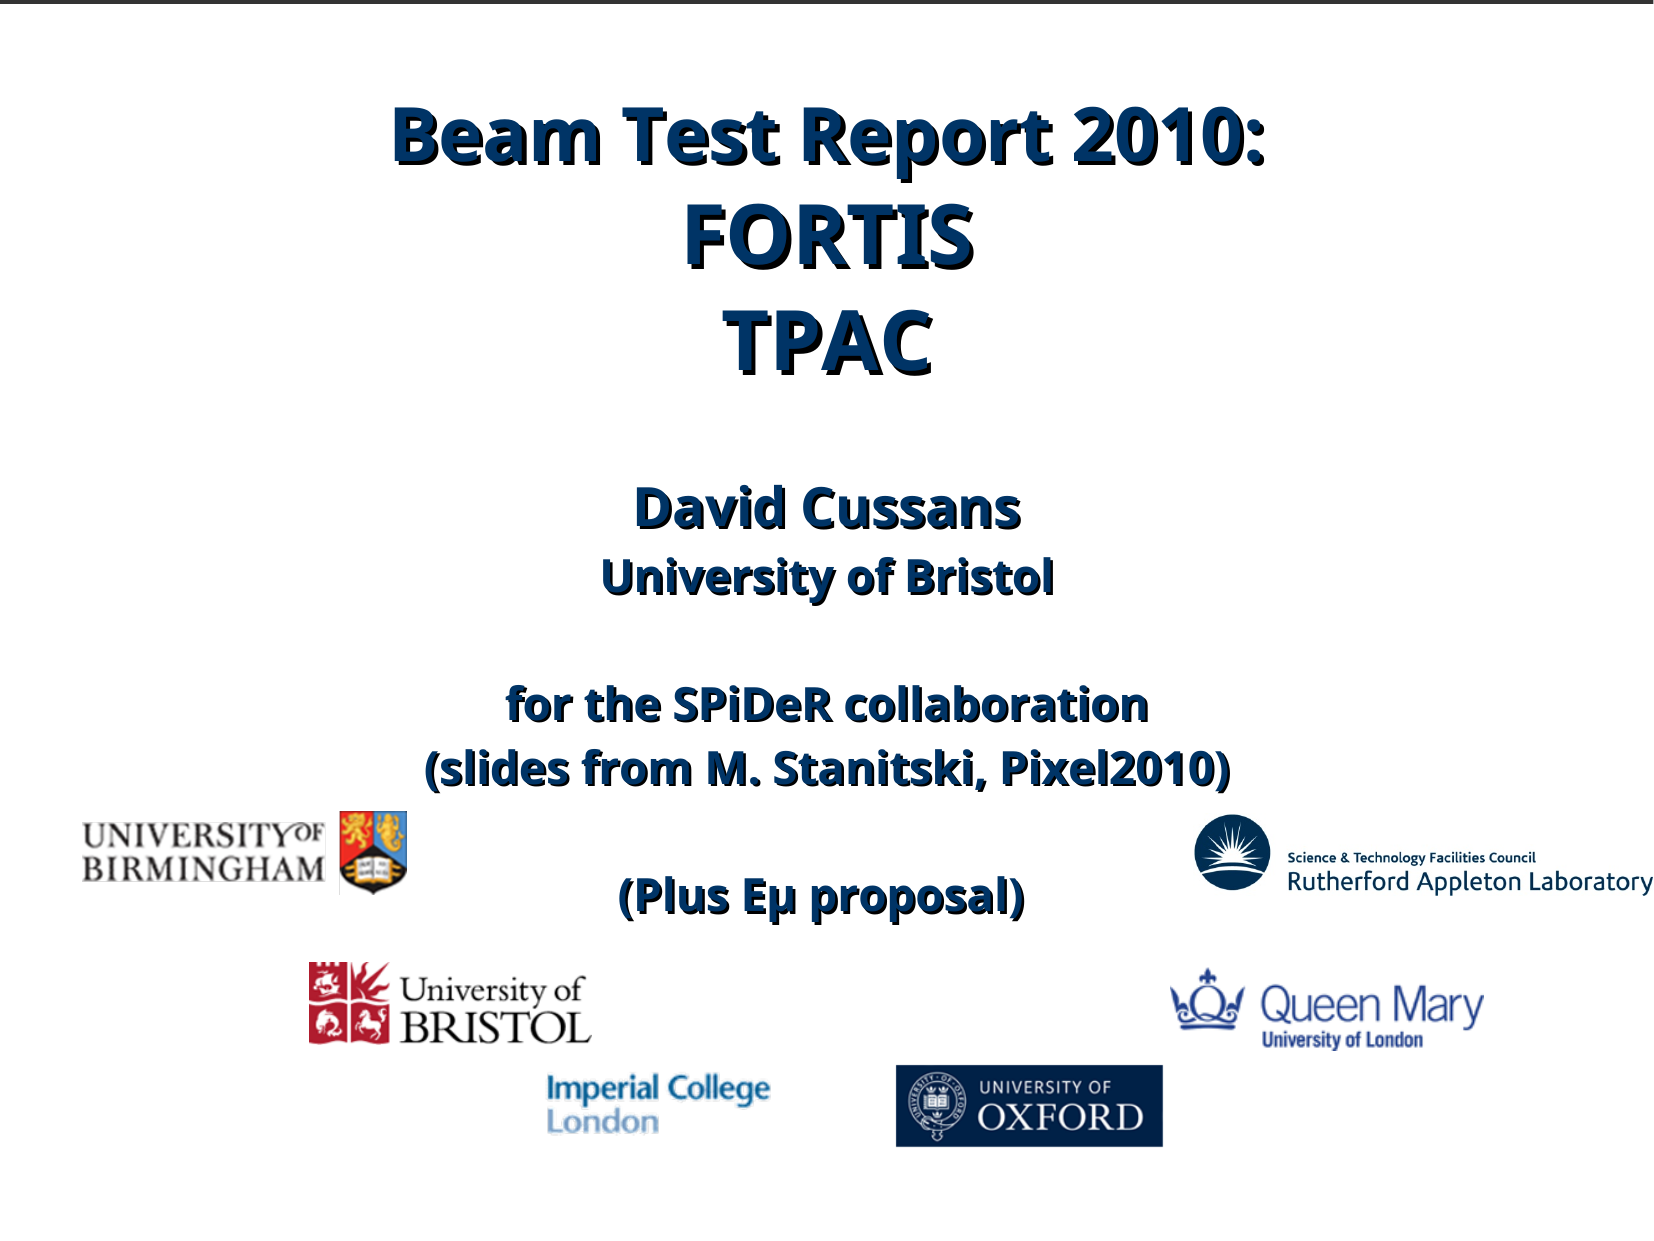

Beam Test Report 2010:
FORTIS
TPAC
David Cussans
University of Bristol
for the SPiDeR collaboration
(slides from M. Stanitski, Pixel2010)
(Plus Eμ proposal)